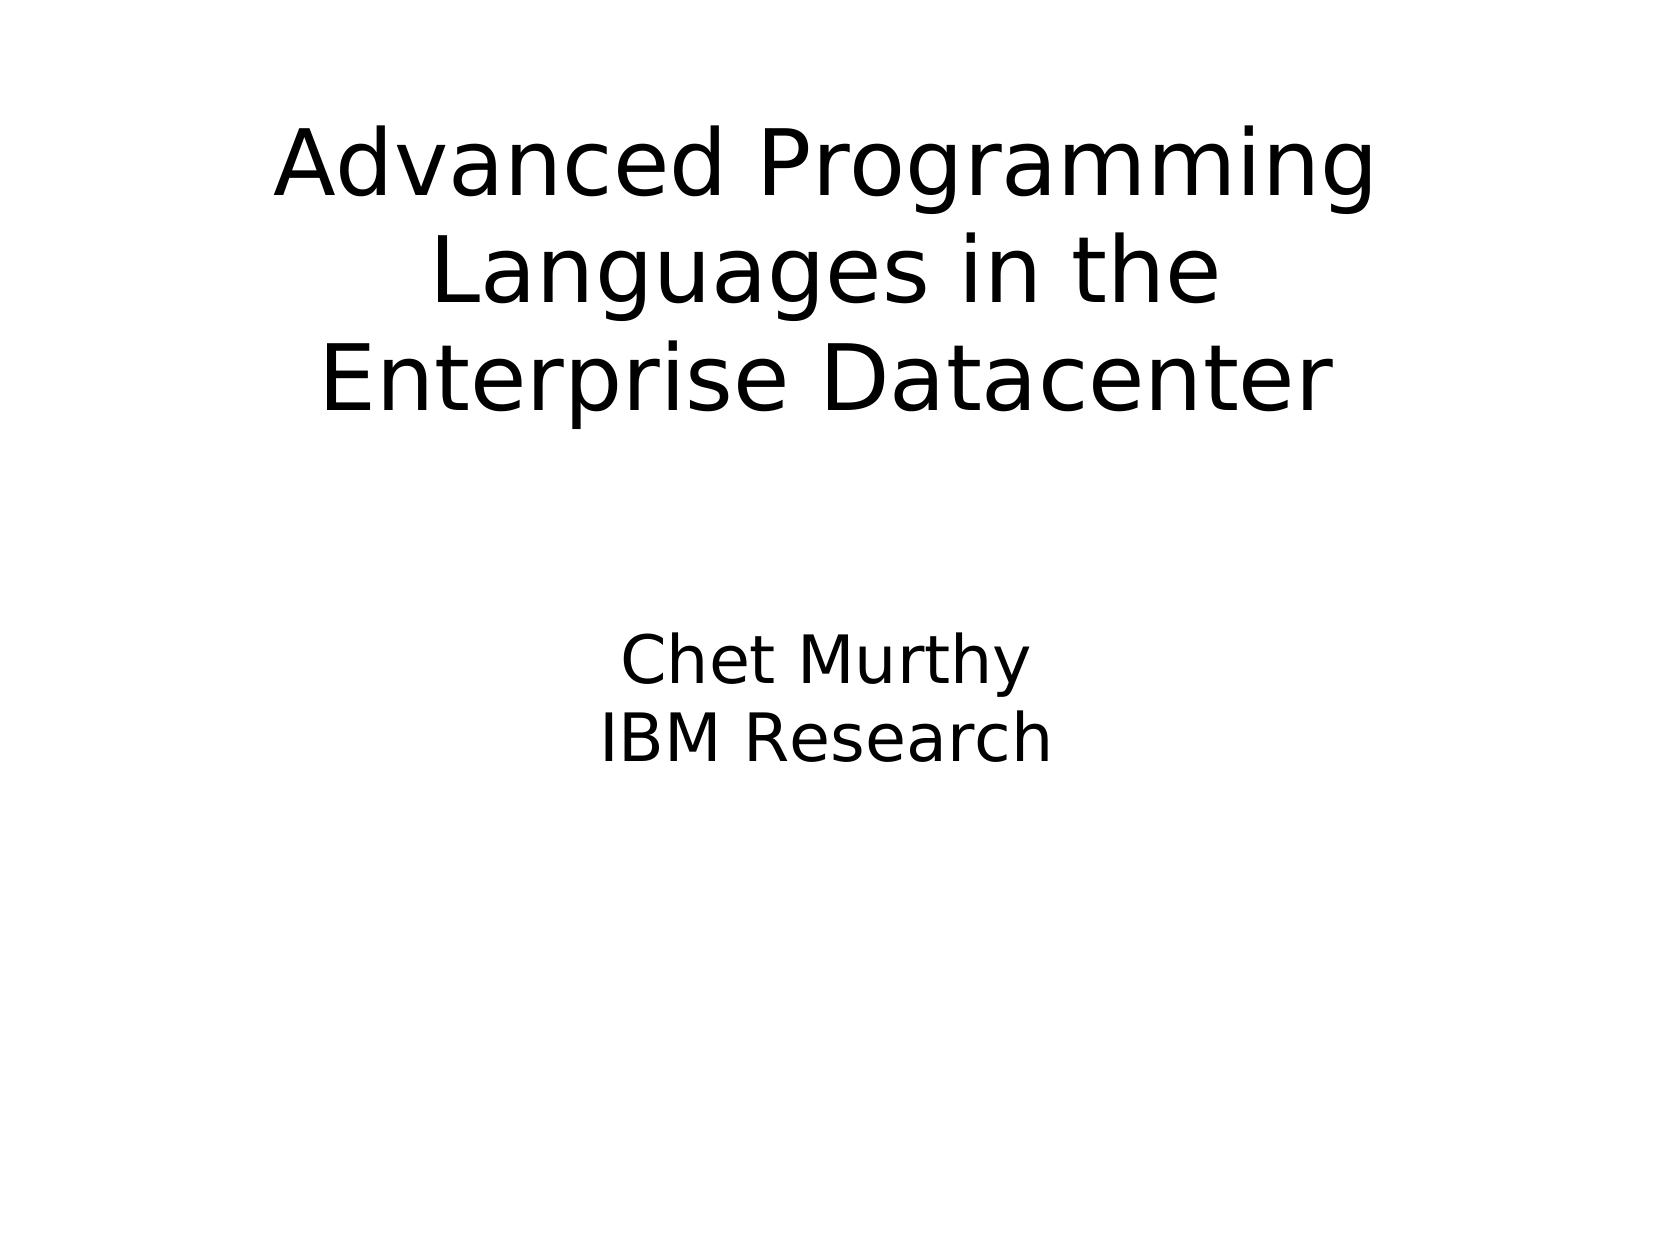

# Advanced Programming Languages in the Enterprise Datacenter
Chet Murthy
IBM Research